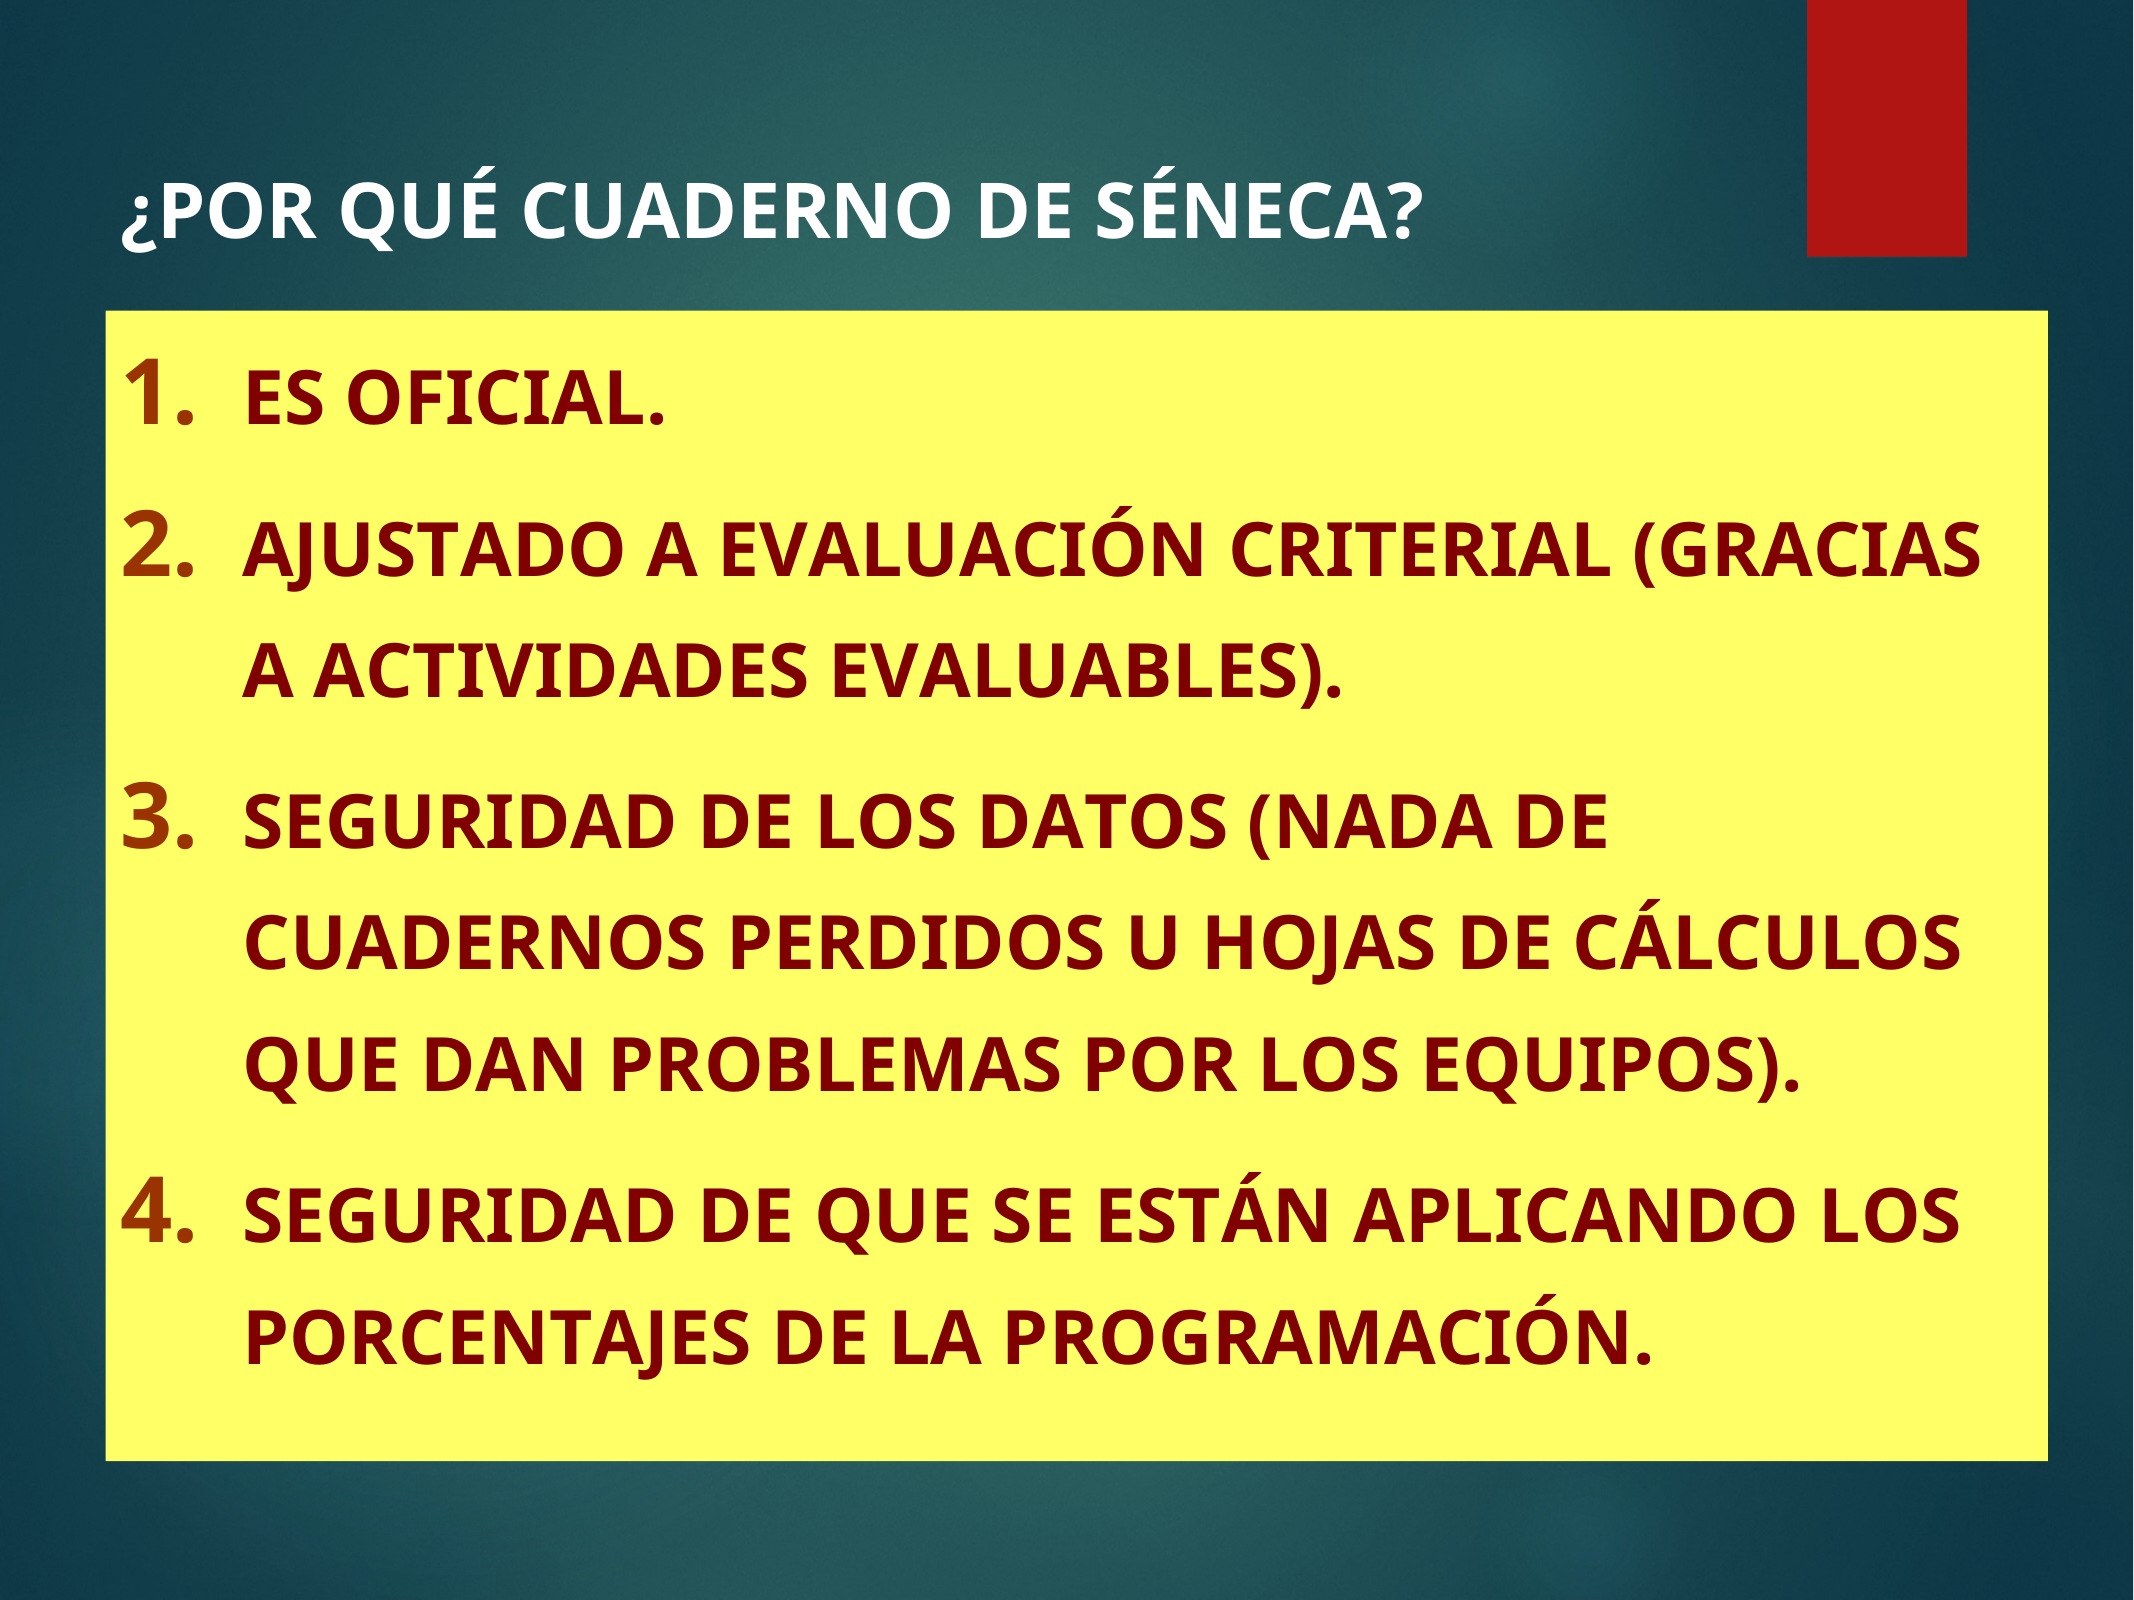

¿POR QUÉ CUADERNO DE SÉNECA?
ES OFICIAL.
AJUSTADO A EVALUACIÓN CRITERIAL (GRACIAS A ACTIVIDADES EVALUABLES).
SEGURIDAD DE LOS DATOS (NADA DE CUADERNOS PERDIDOS U HOJAS DE CÁLCULOS QUE DAN PROBLEMAS POR LOS EQUIPOS).
SEGURIDAD DE QUE SE ESTÁN APLICANDO LOS PORCENTAJES DE LA PROGRAMACIÓN.